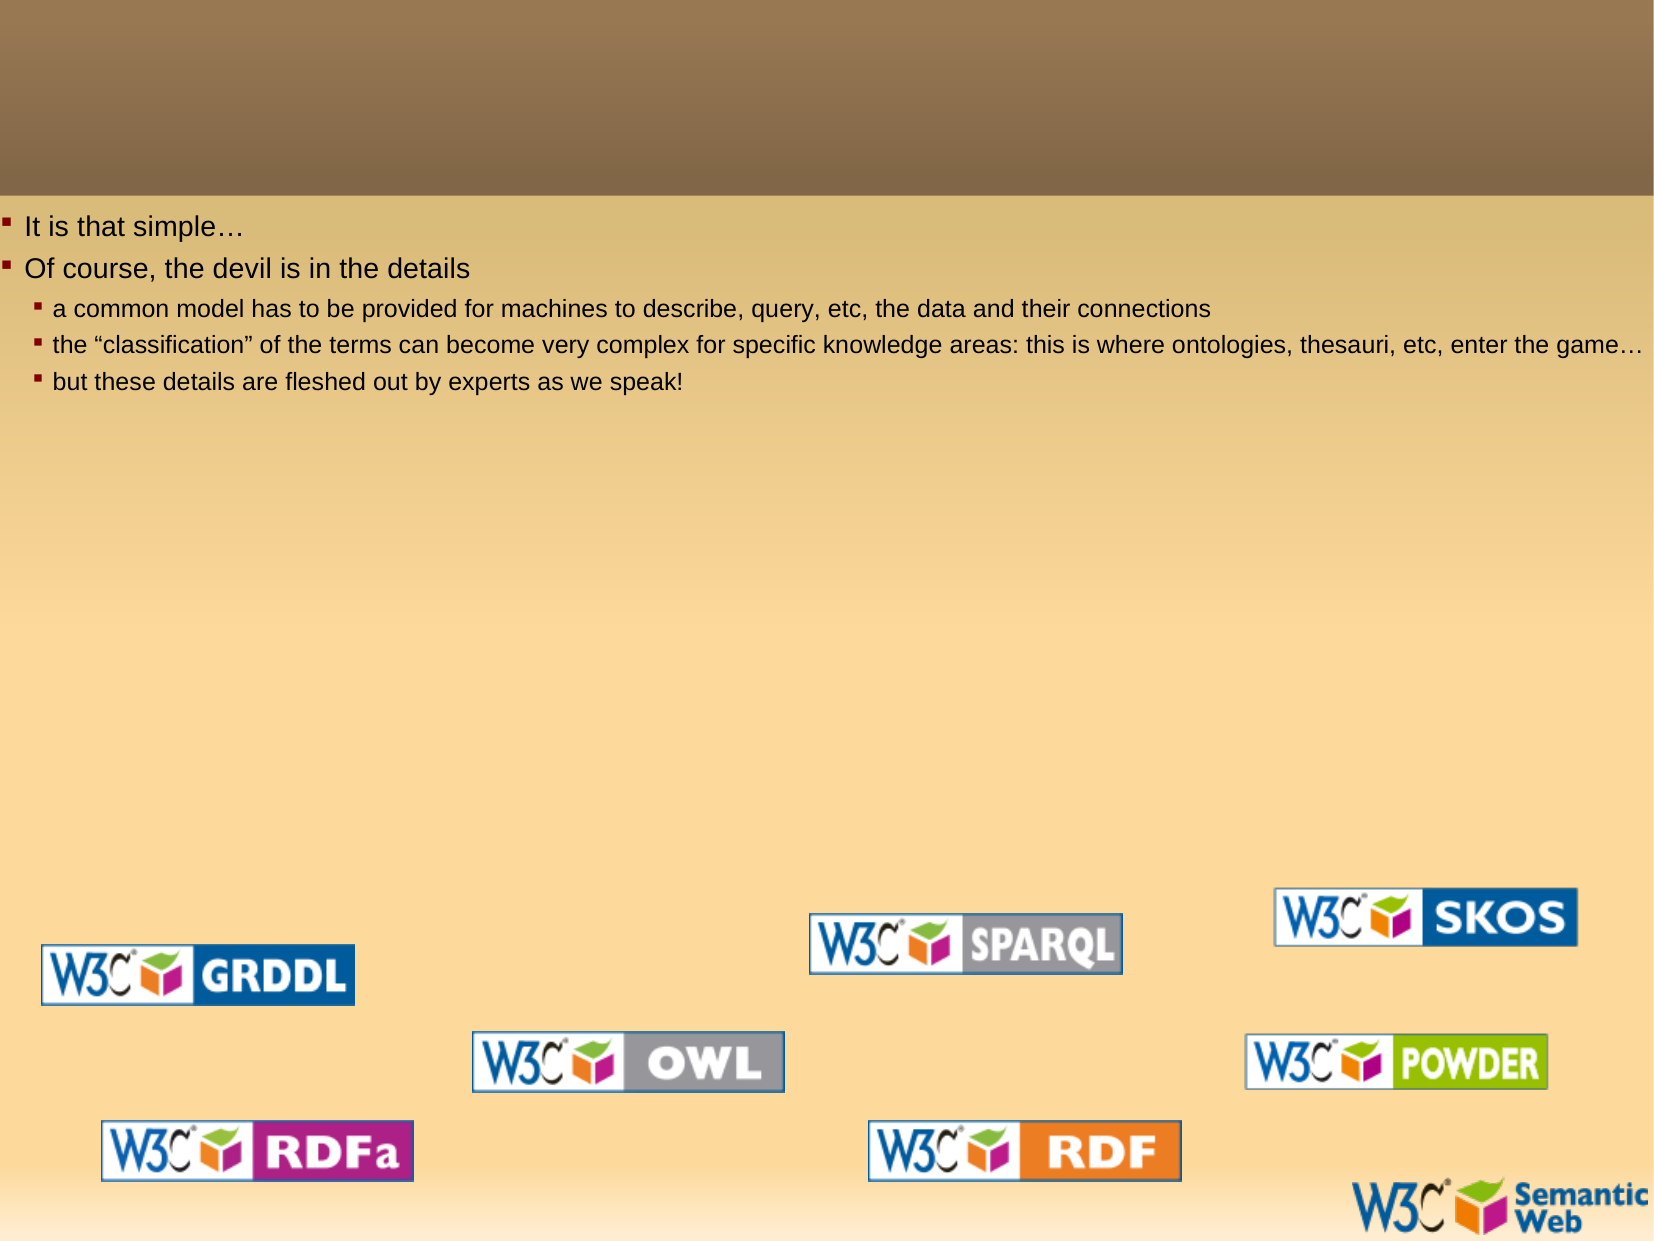

# It is that simple…
Of course, the devil is in the details
a common model has to be provided for machines to describe, query, etc, the data and their connections
the “classification” of the terms can become very complex for specific knowledge areas: this is where ontologies, thesauri, etc, enter the game…
but these details are fleshed out by experts as we speak!